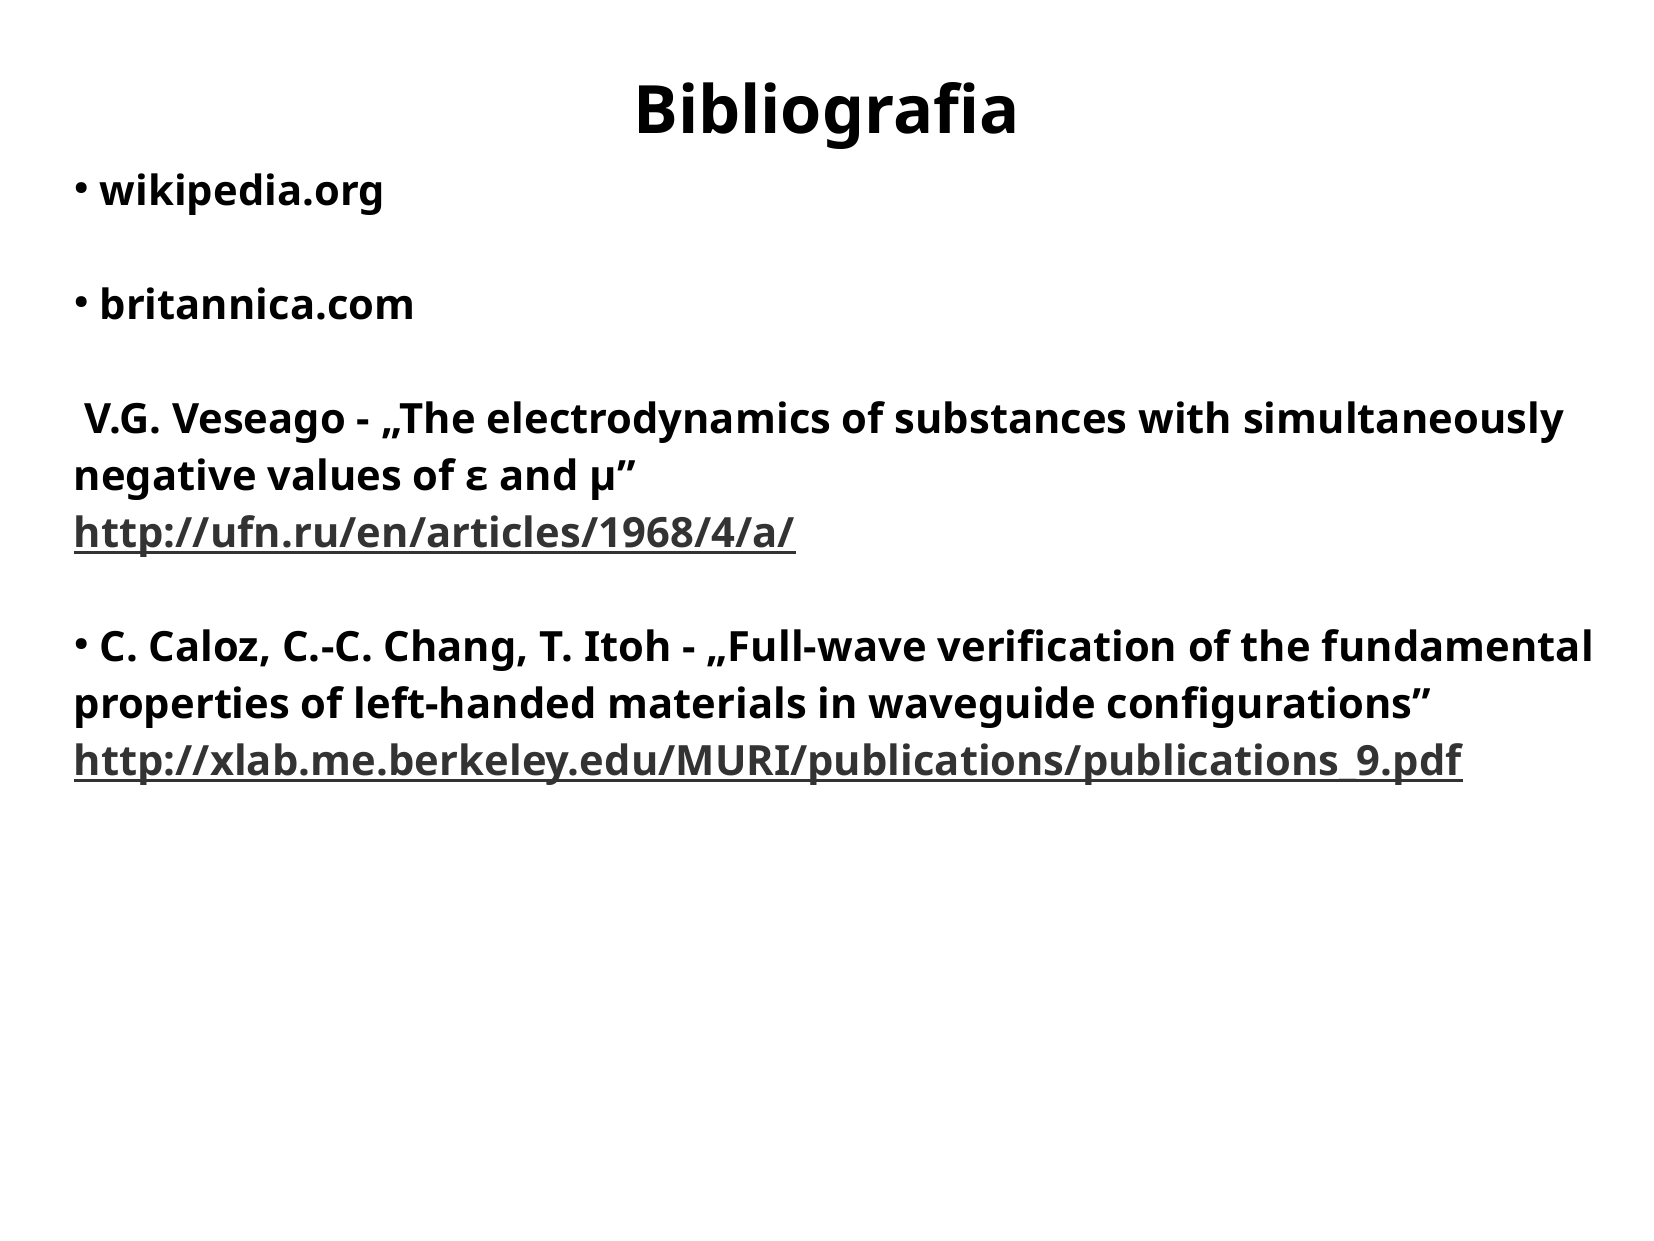

# Bibliografia
 wikipedia.org
 britannica.com
 V.G. Veseago - „The electrodynamics of substances with simultaneously negative values of ε and μ”
http://ufn.ru/en/articles/1968/4/a/
 C. Caloz, C.-C. Chang, T. Itoh - „Full-wave verification of the fundamental properties of left-handed materials in waveguide configurations”
http://xlab.me.berkeley.edu/MURI/publications/publications_9.pdf